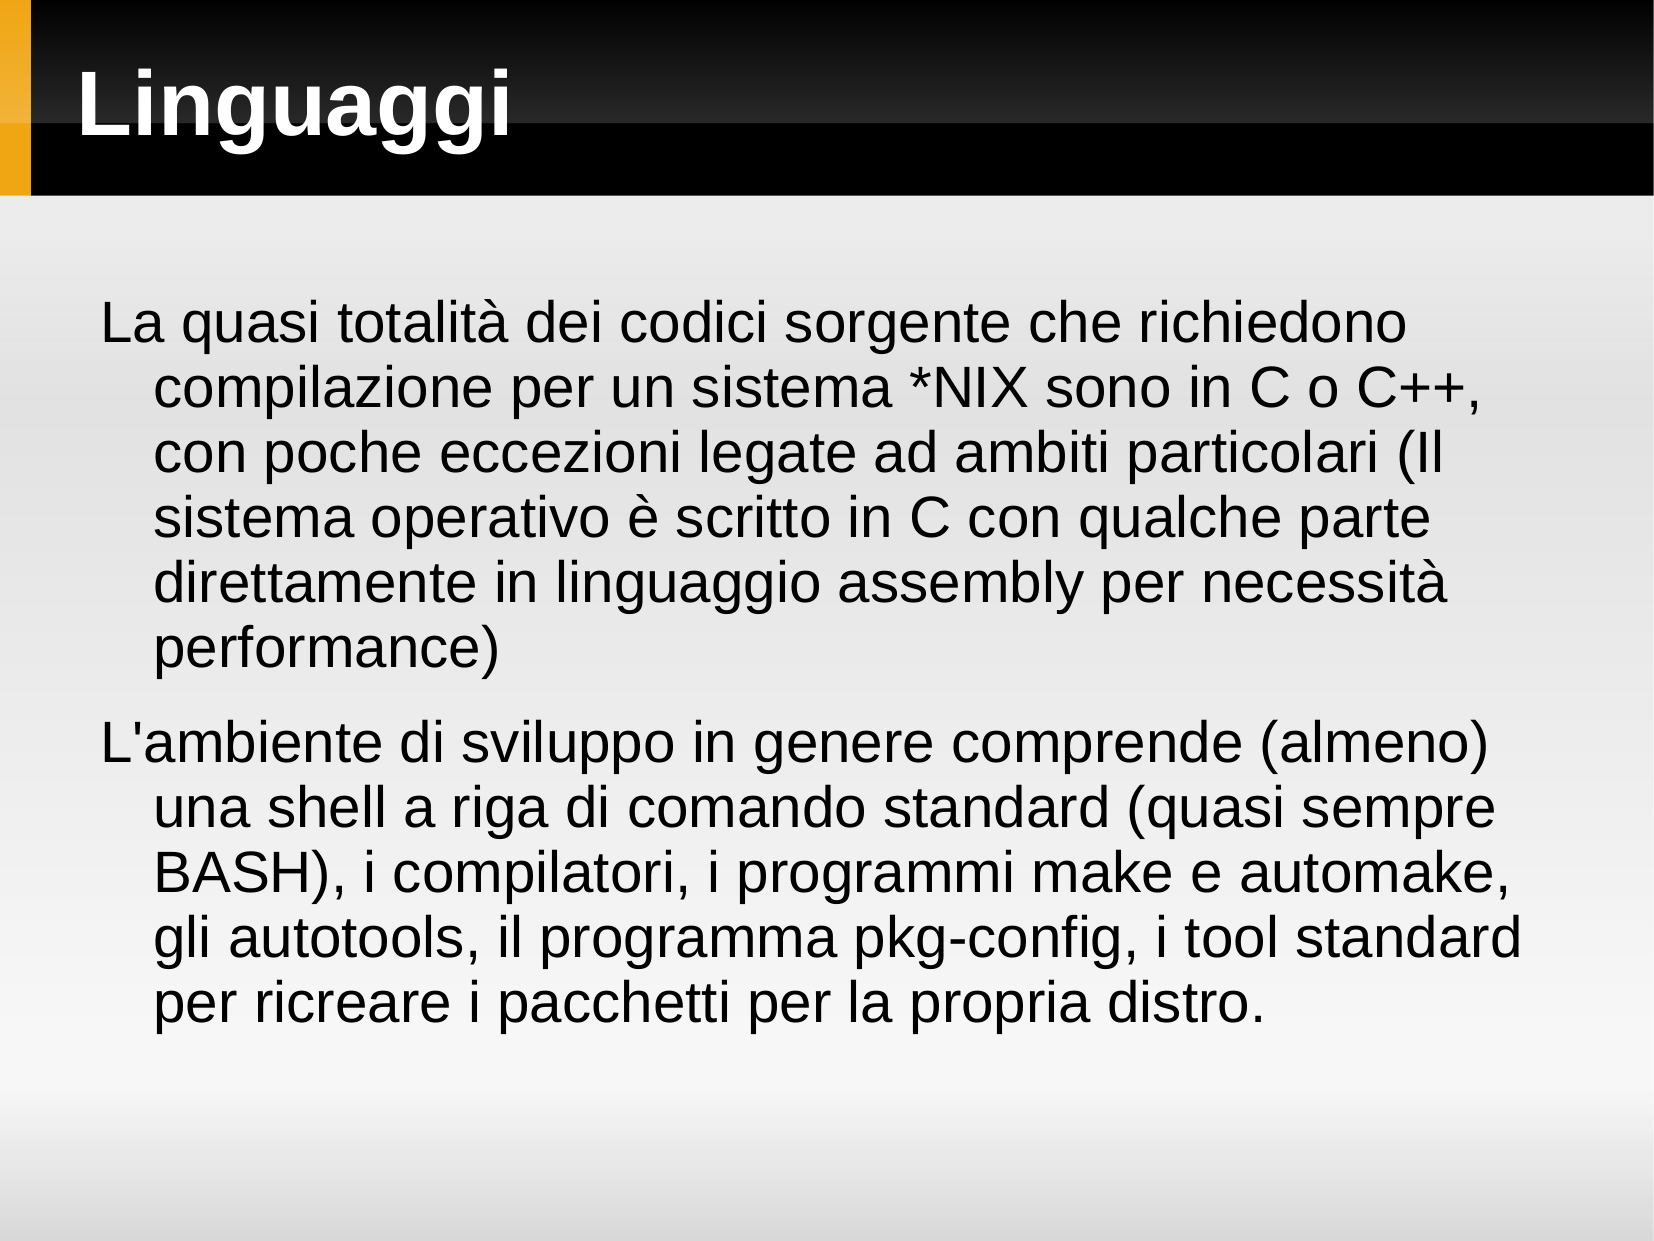

# Linguaggi
La quasi totalità dei codici sorgente che richiedono compilazione per un sistema *NIX sono in C o C++, con poche eccezioni legate ad ambiti particolari (Il sistema operativo è scritto in C con qualche parte direttamente in linguaggio assembly per necessità performance)
L'ambiente di sviluppo in genere comprende (almeno) una shell a riga di comando standard (quasi sempre BASH), i compilatori, i programmi make e automake, gli autotools, il programma pkg-config, i tool standard per ricreare i pacchetti per la propria distro.